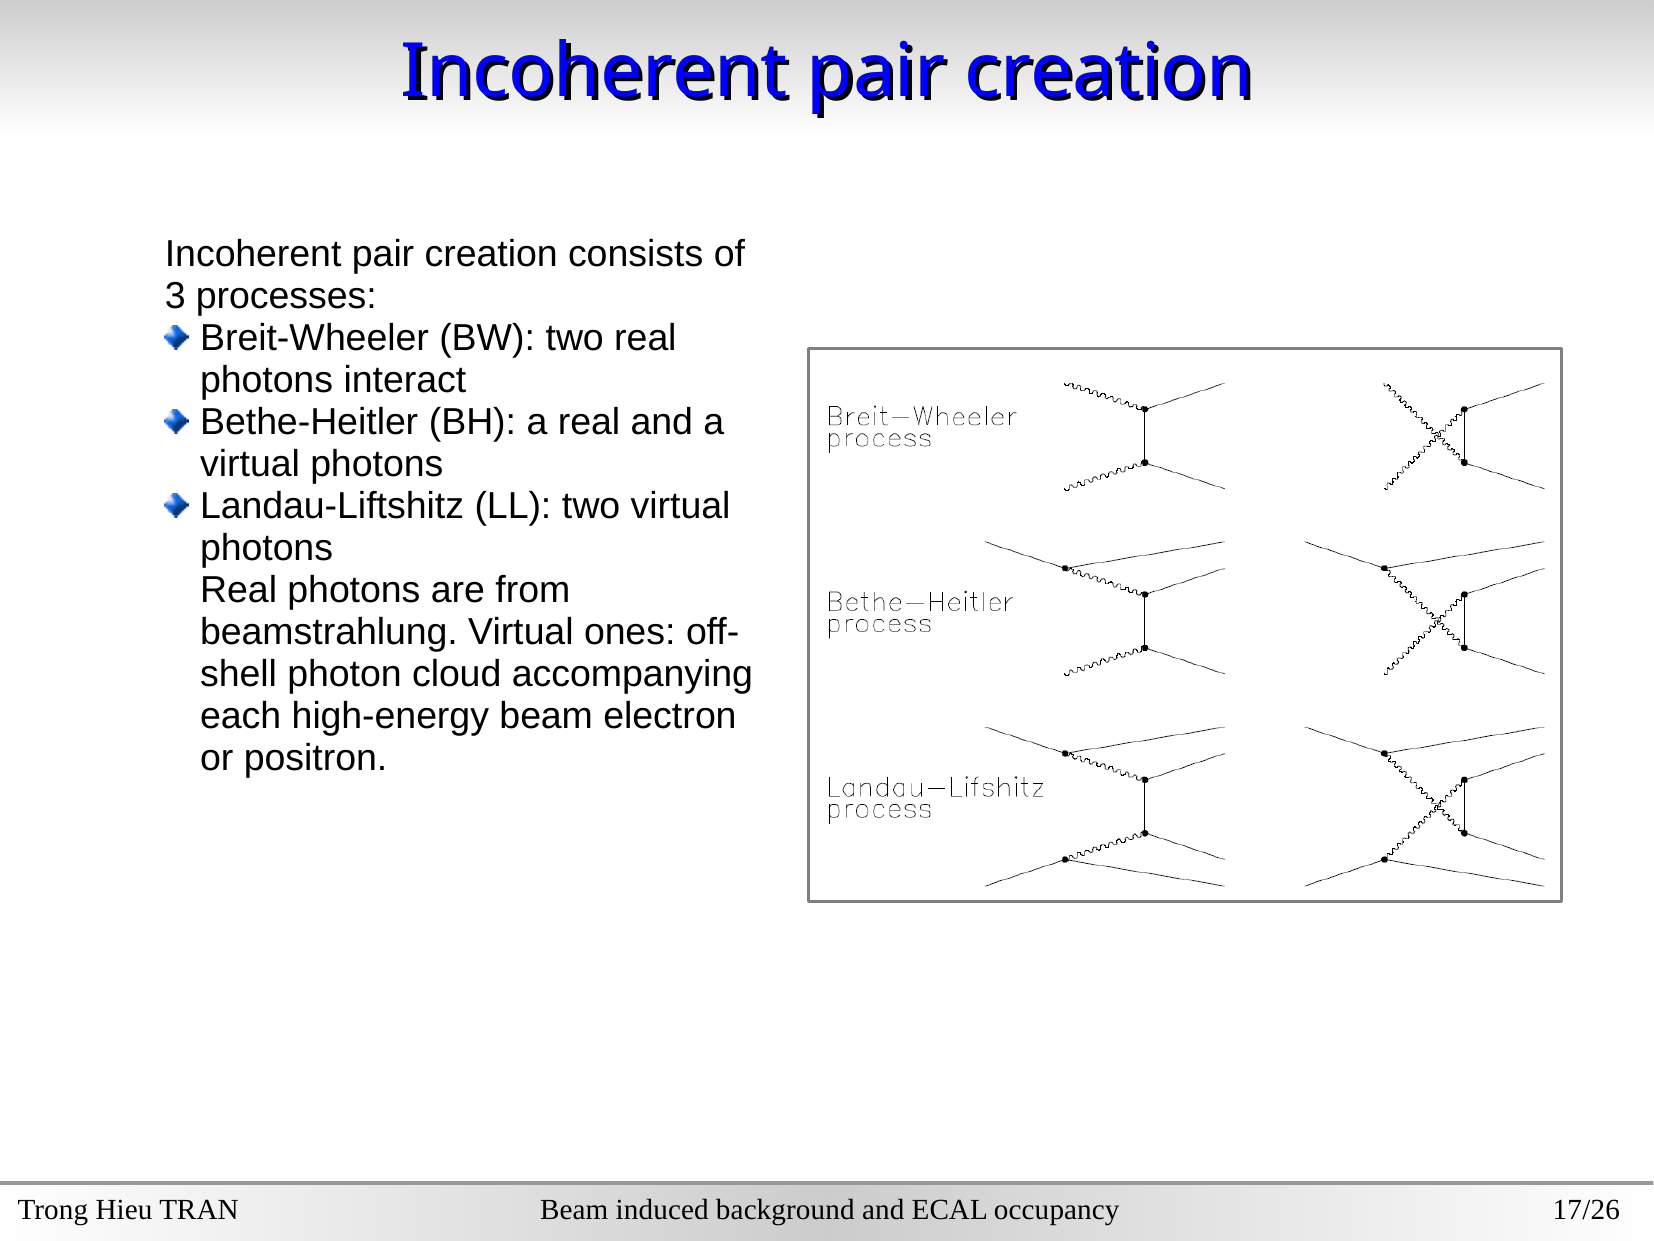

# Incoherent pair creation
Incoherent pair creation consists of 3 processes:
Breit-Wheeler (BW): two real photons interact
Bethe-Heitler (BH): a real and a virtual photons
Landau-Liftshitz (LL): two virtual photons
Real photons are from beamstrahlung. Virtual ones: off-shell photon cloud accompanying each high-energy beam electron or positron.